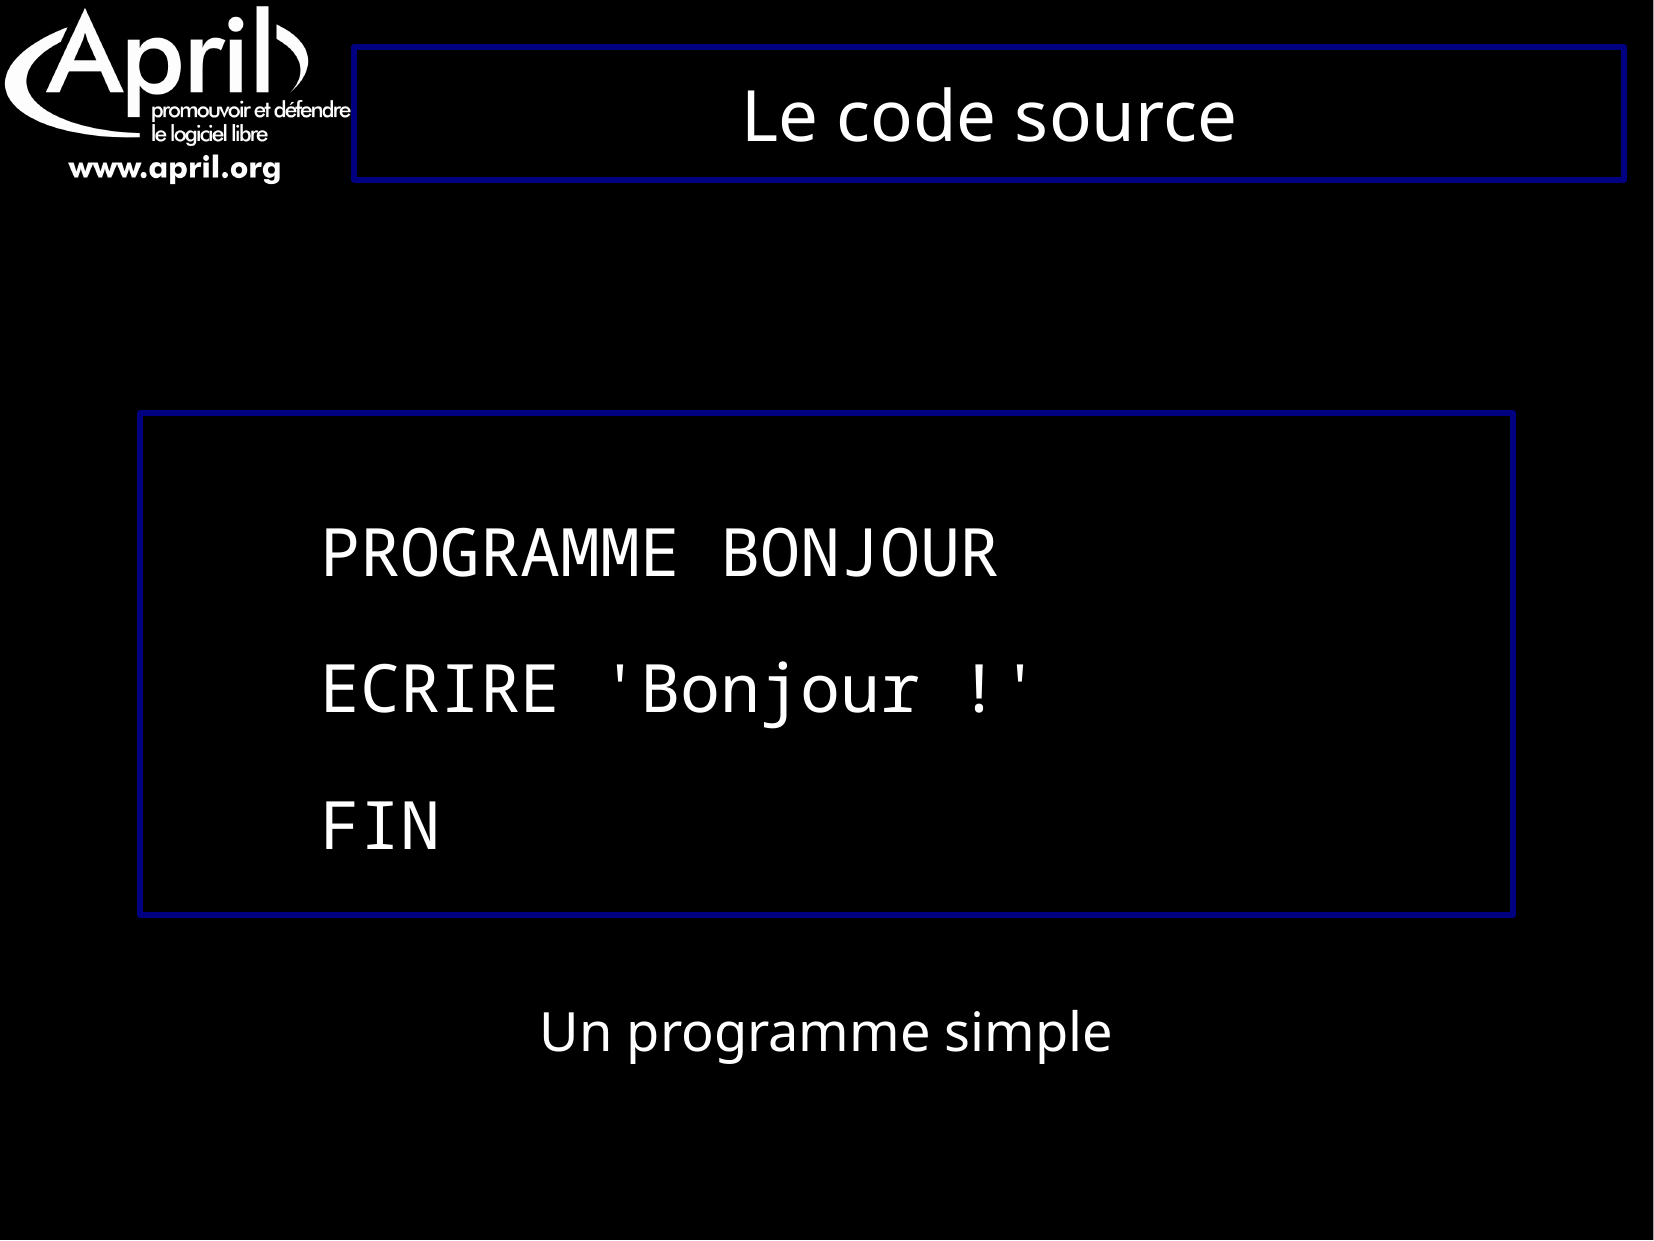

# Le code source
PROGRAMME BONJOUR
ECRIRE 'Bonjour !'
FIN
Un programme simple